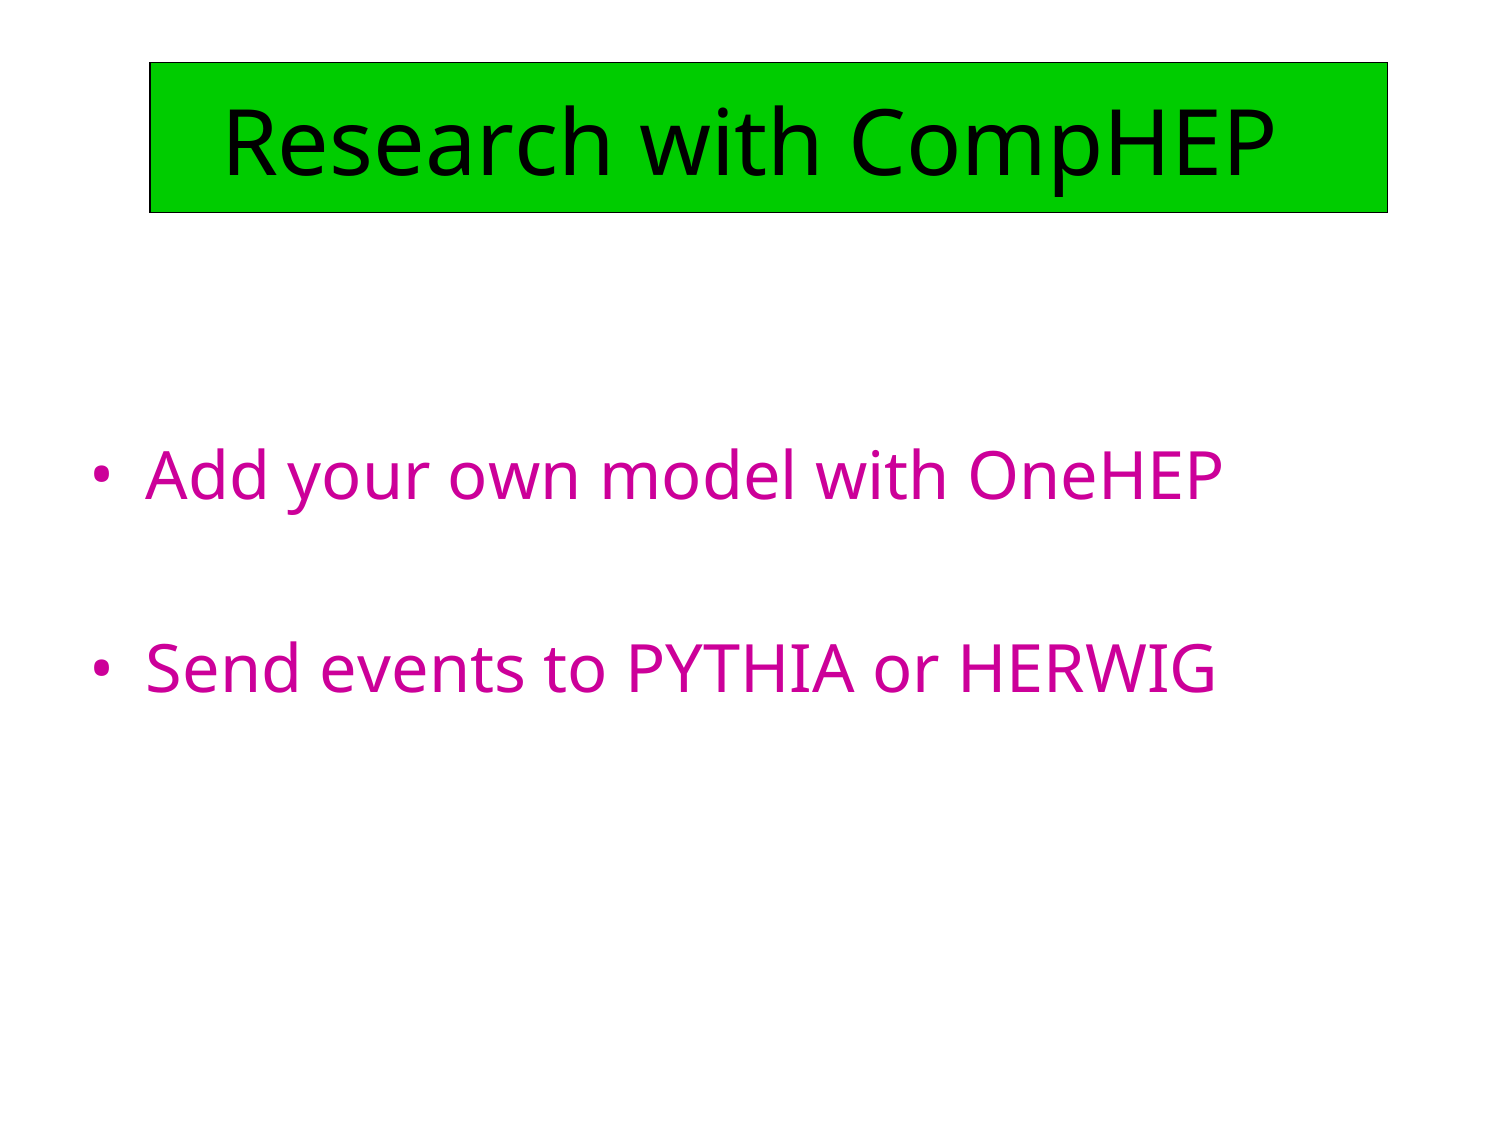

# Research with CompHEP
Add your own model with OneHEP
Send events to PYTHIA or HERWIG